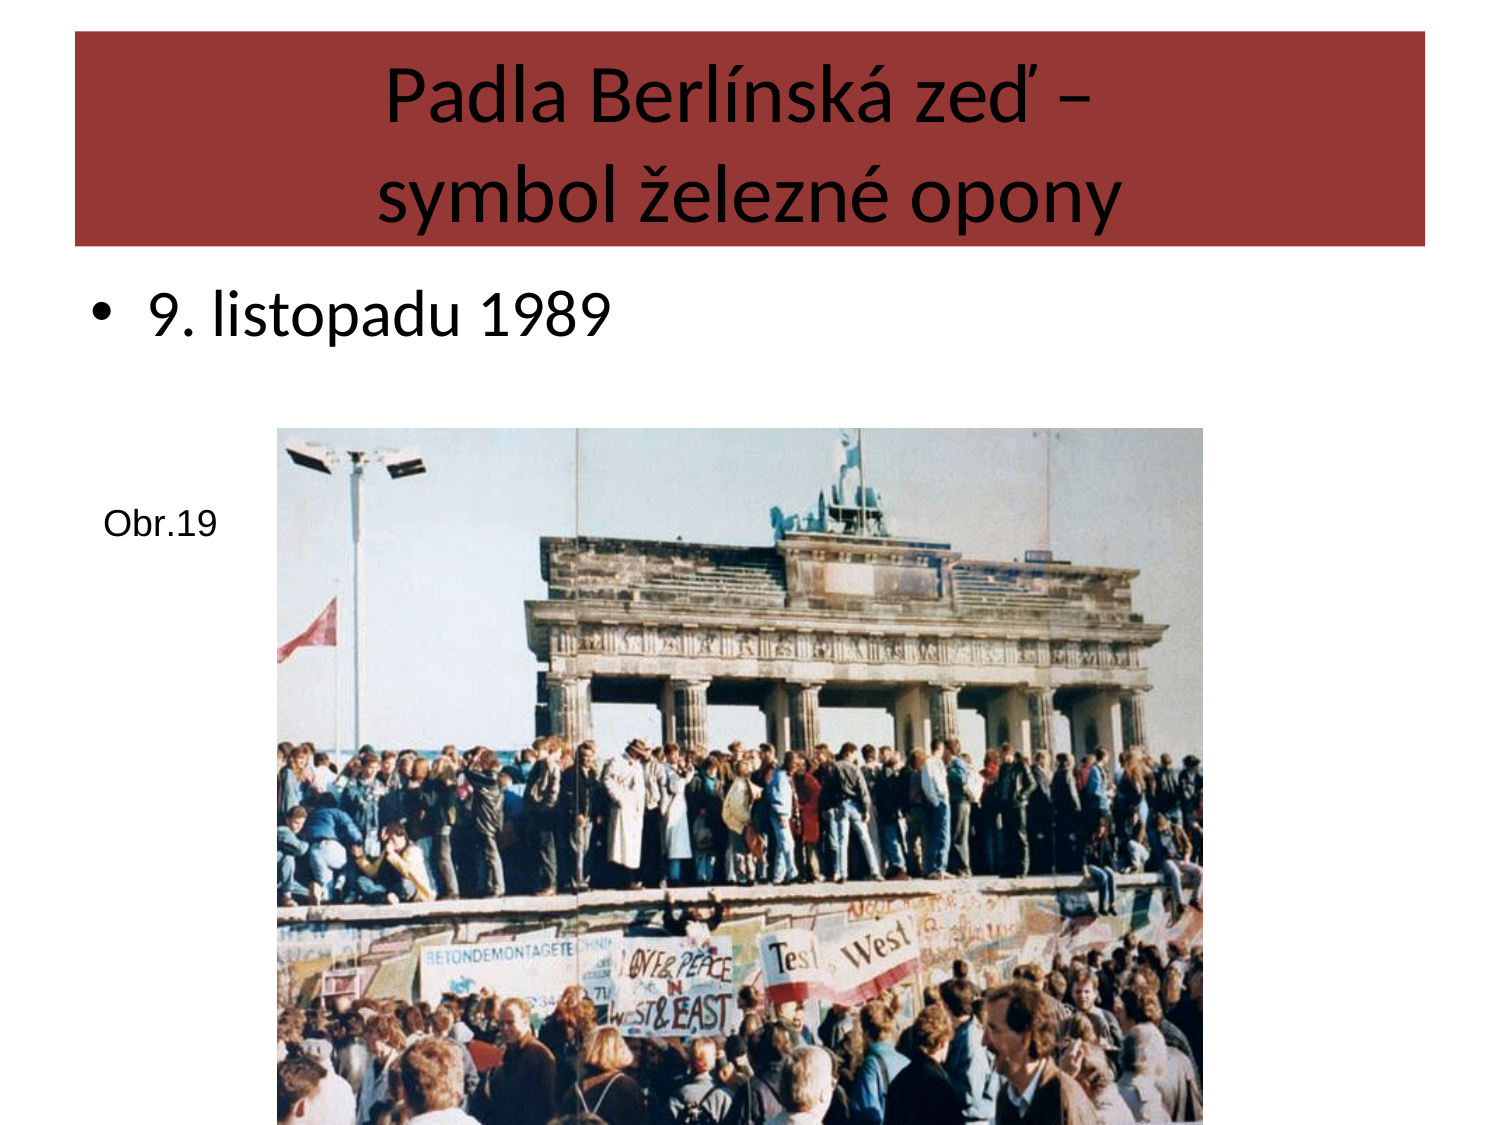

# Padla Berlínská zeď – symbol železné opony
9. listopadu 1989
Obr.19